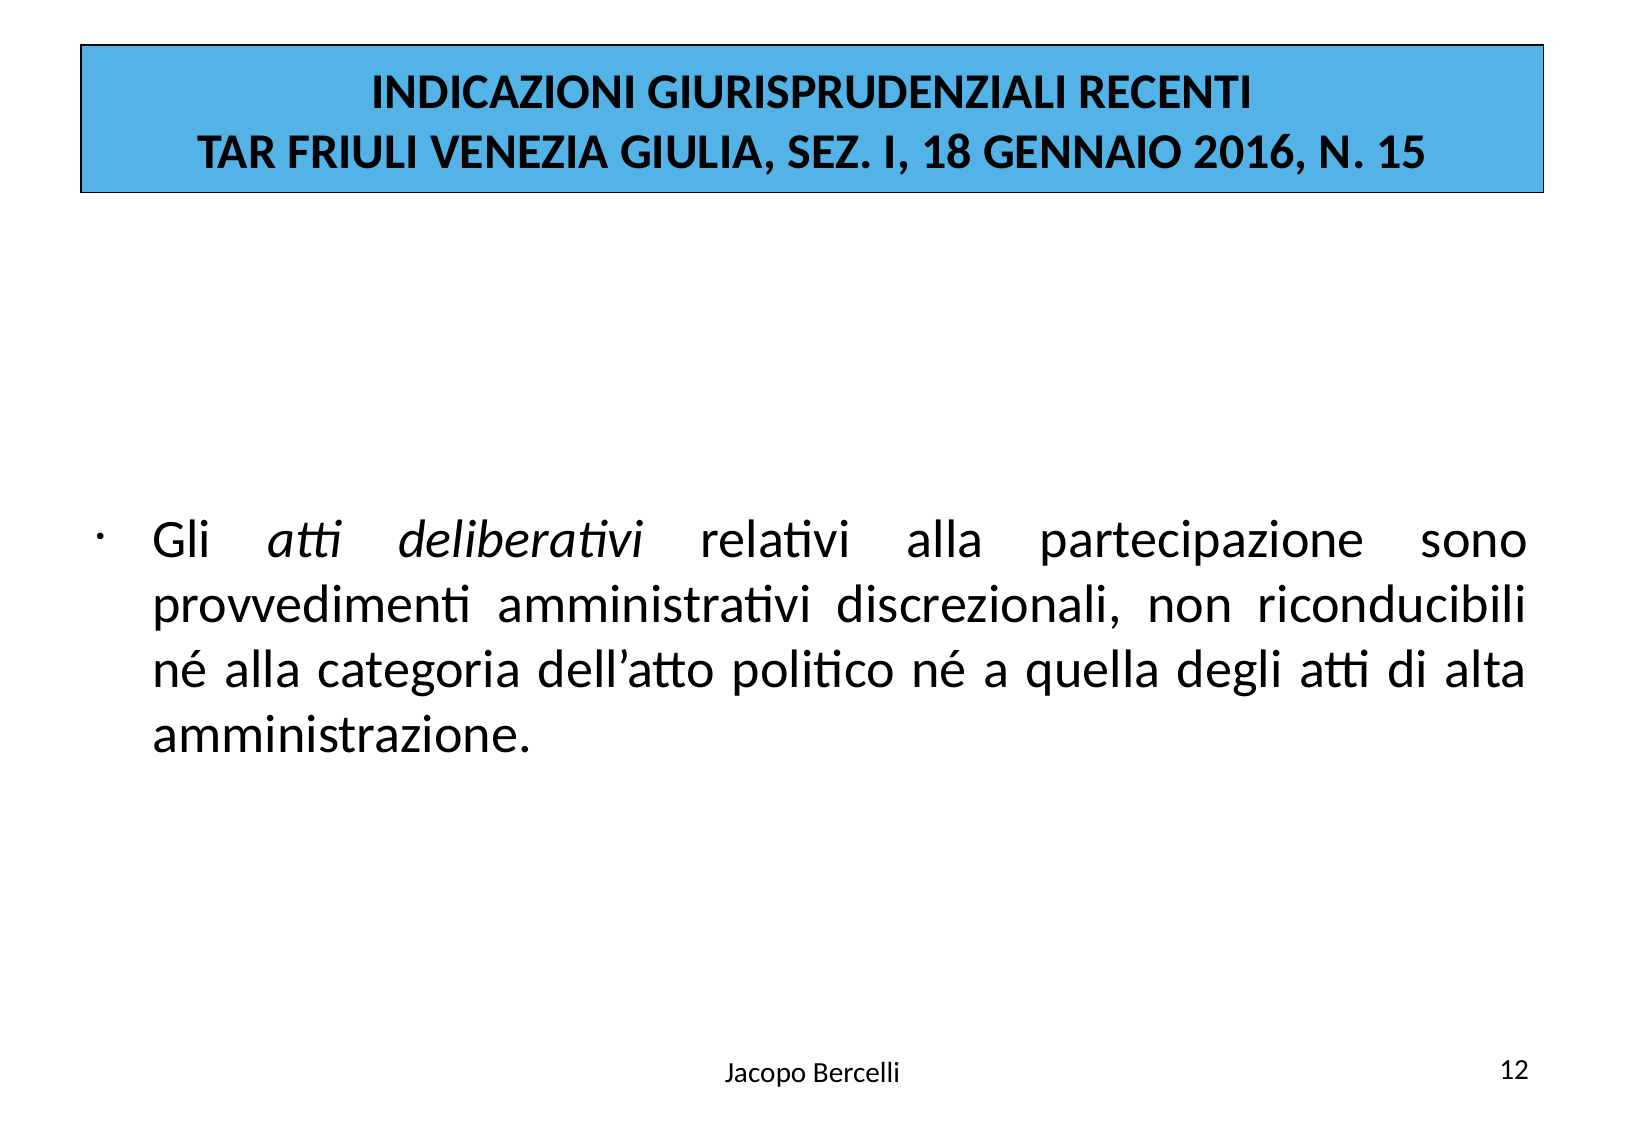

# INDICAZIONI GIURISPRUDENZIALI RECENTI TAR FRIULI VENEZIA GIULIA, SEZ. I, 18 GENNAIO 2016, N. 15
Gli atti deliberativi relativi alla partecipazione sono provvedimenti amministrativi discrezionali, non riconducibili né alla categoria dell’atto politico né a quella degli atti di alta amministrazione.
Jacopo Bercelli